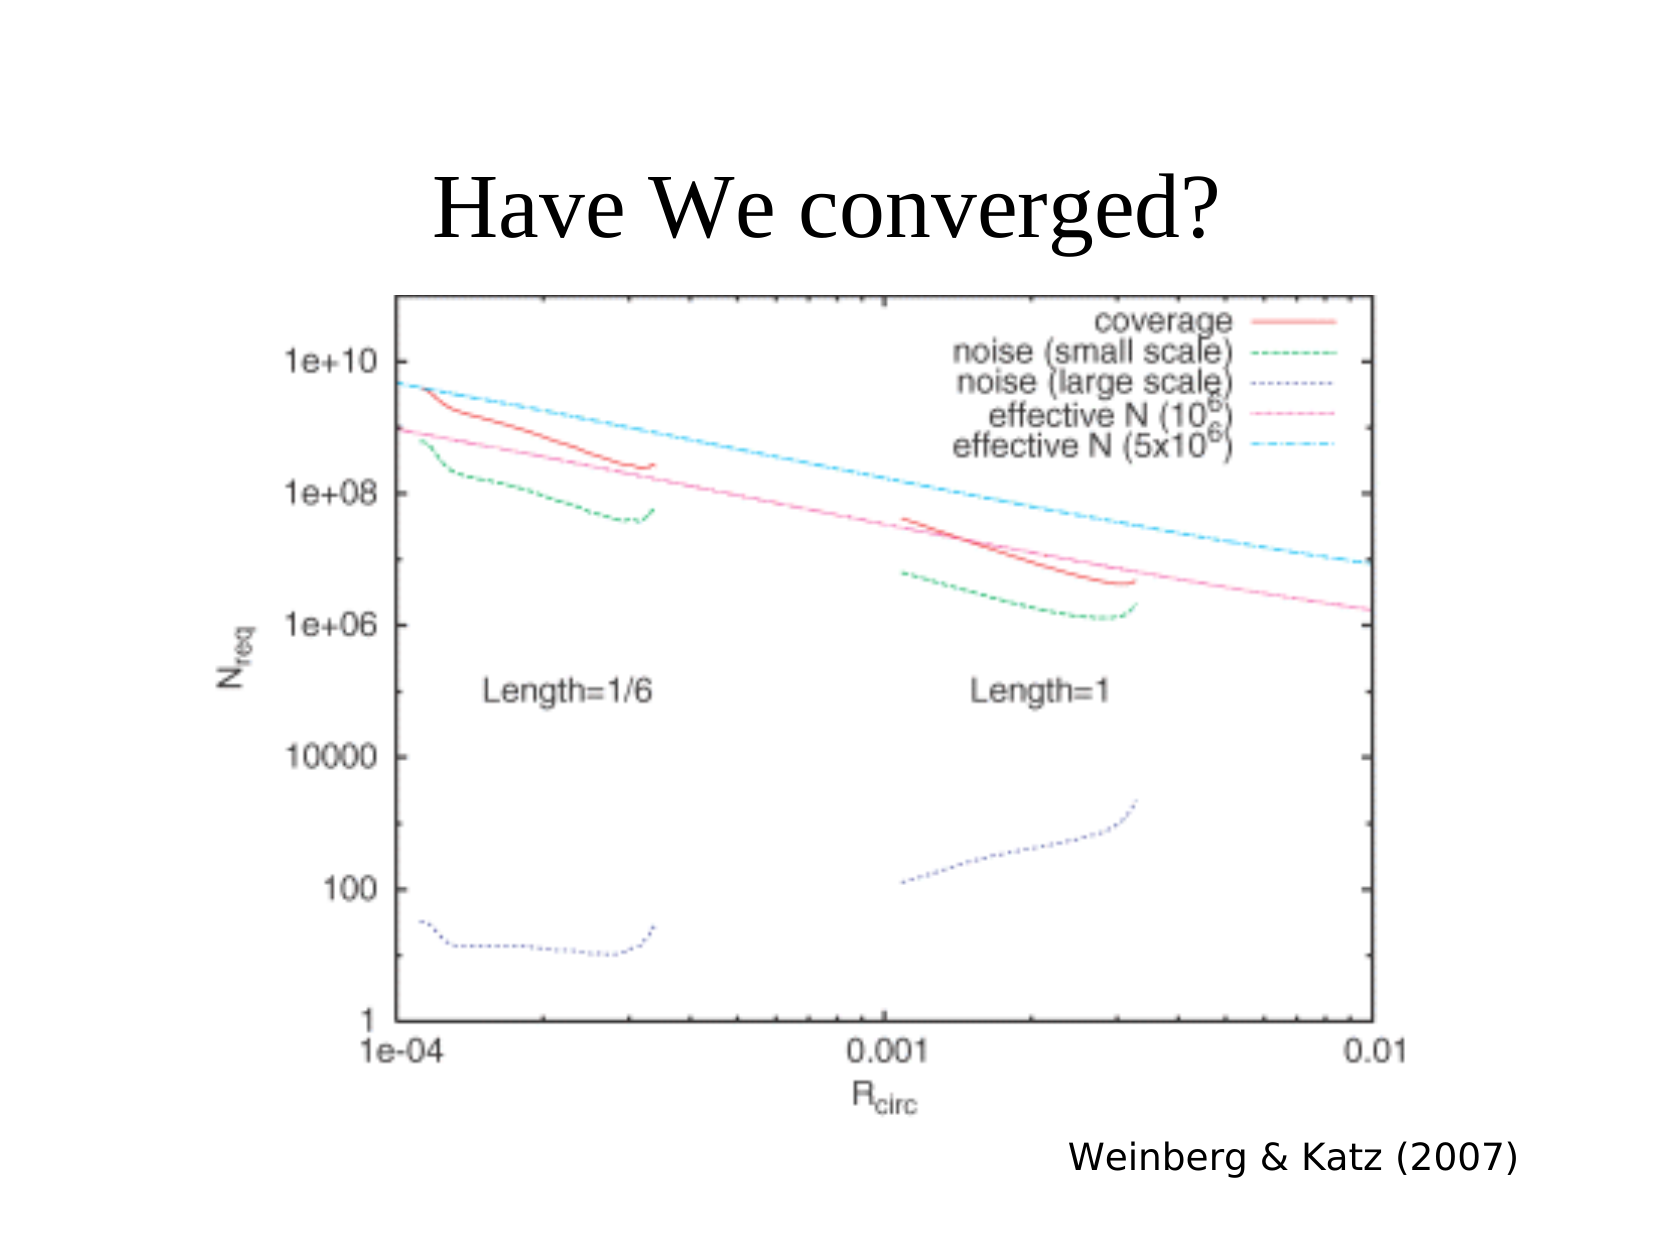

# Have We converged?
Weinberg & Katz (2007)